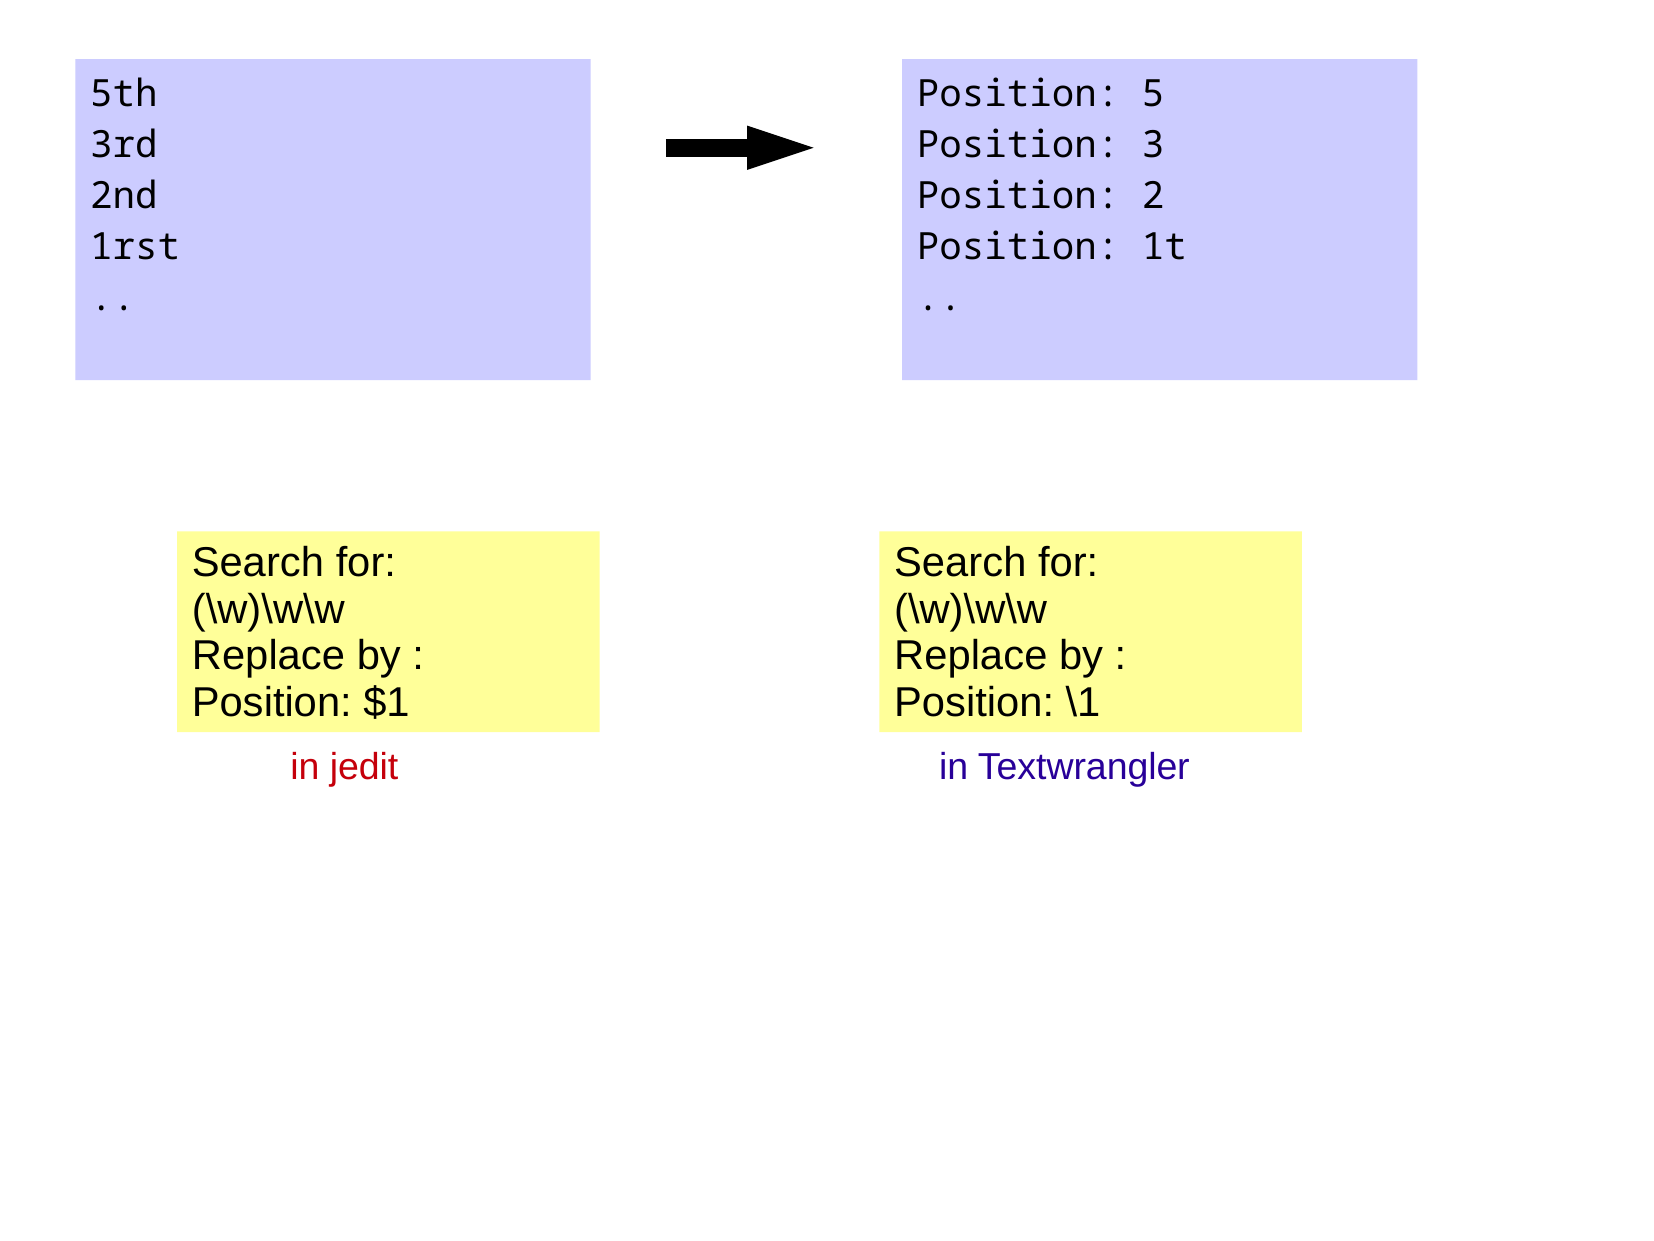

5th
3rd
2nd
1rst
..
Position: 5
Position: 3
Position: 2
Position: 1t
..
Search for:
(\w)\w\w
Replace by :
Position: $1
Search for:
(\w)\w\w
Replace by :
Position: \1
in jedit
in Textwrangler